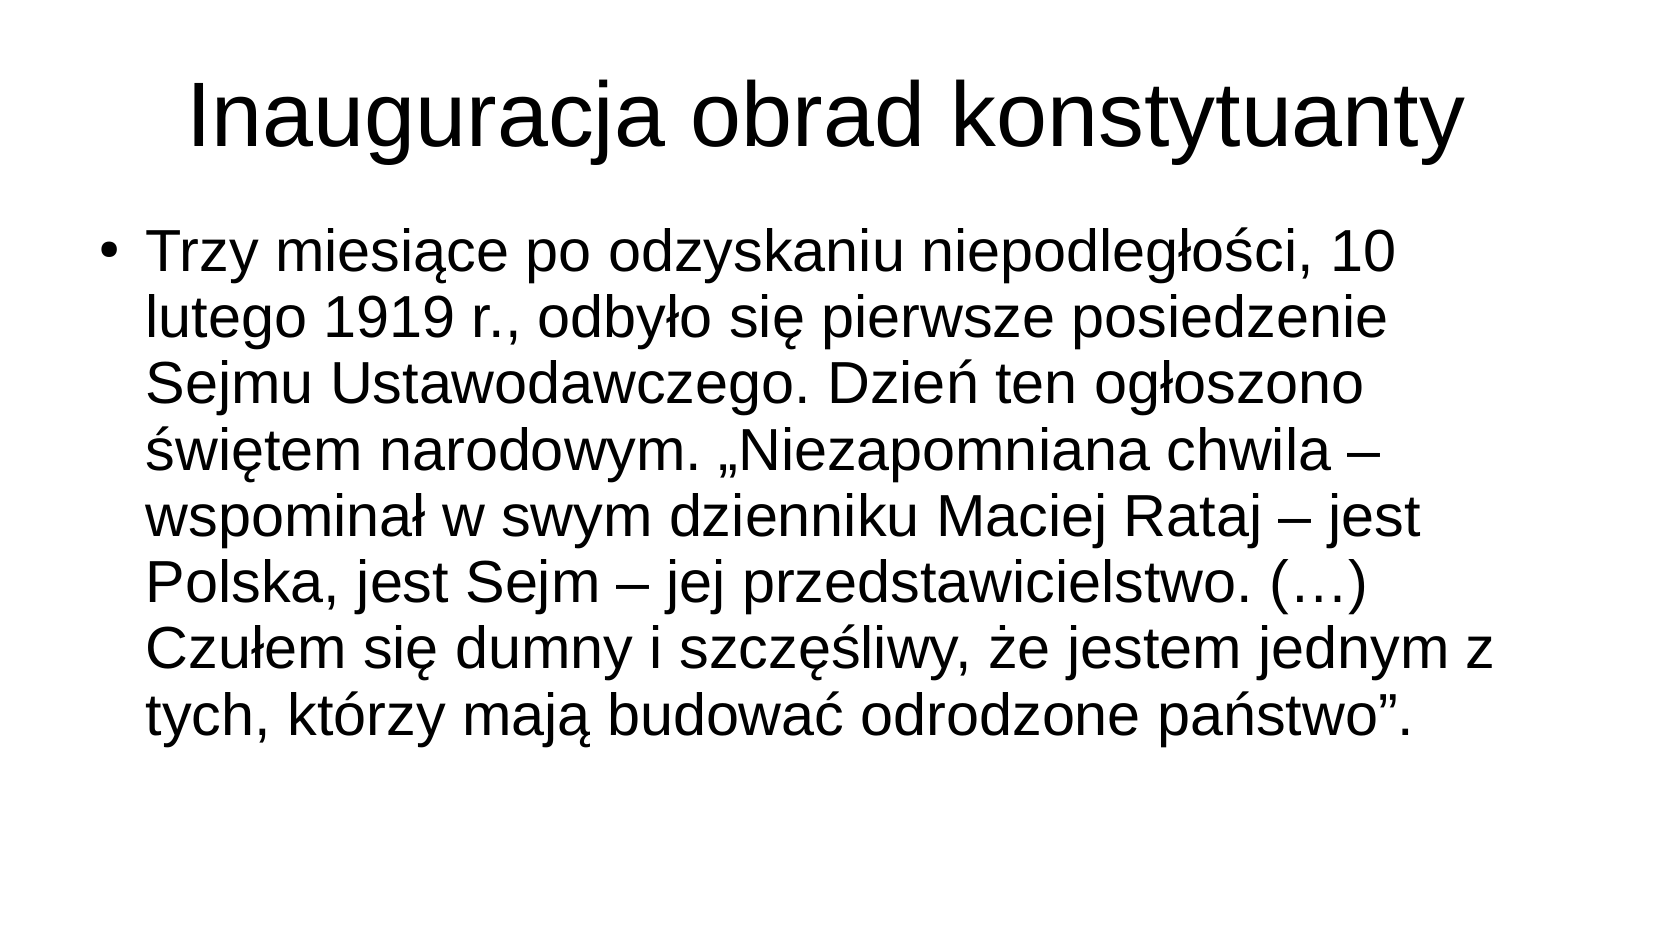

# Inauguracja obrad konstytuanty
Trzy miesiące po odzyskaniu niepodległości, 10 lutego 1919 r., odbyło się pierwsze posiedzenie Sejmu Ustawodawczego. Dzień ten ogłoszono świętem narodowym. „Niezapomniana chwila – wspominał w swym dzienniku Maciej Rataj – jest Polska, jest Sejm – jej przedstawicielstwo. (…) Czułem się dumny i szczęśliwy, że jestem jednym z tych, którzy mają budować odrodzone państwo”.